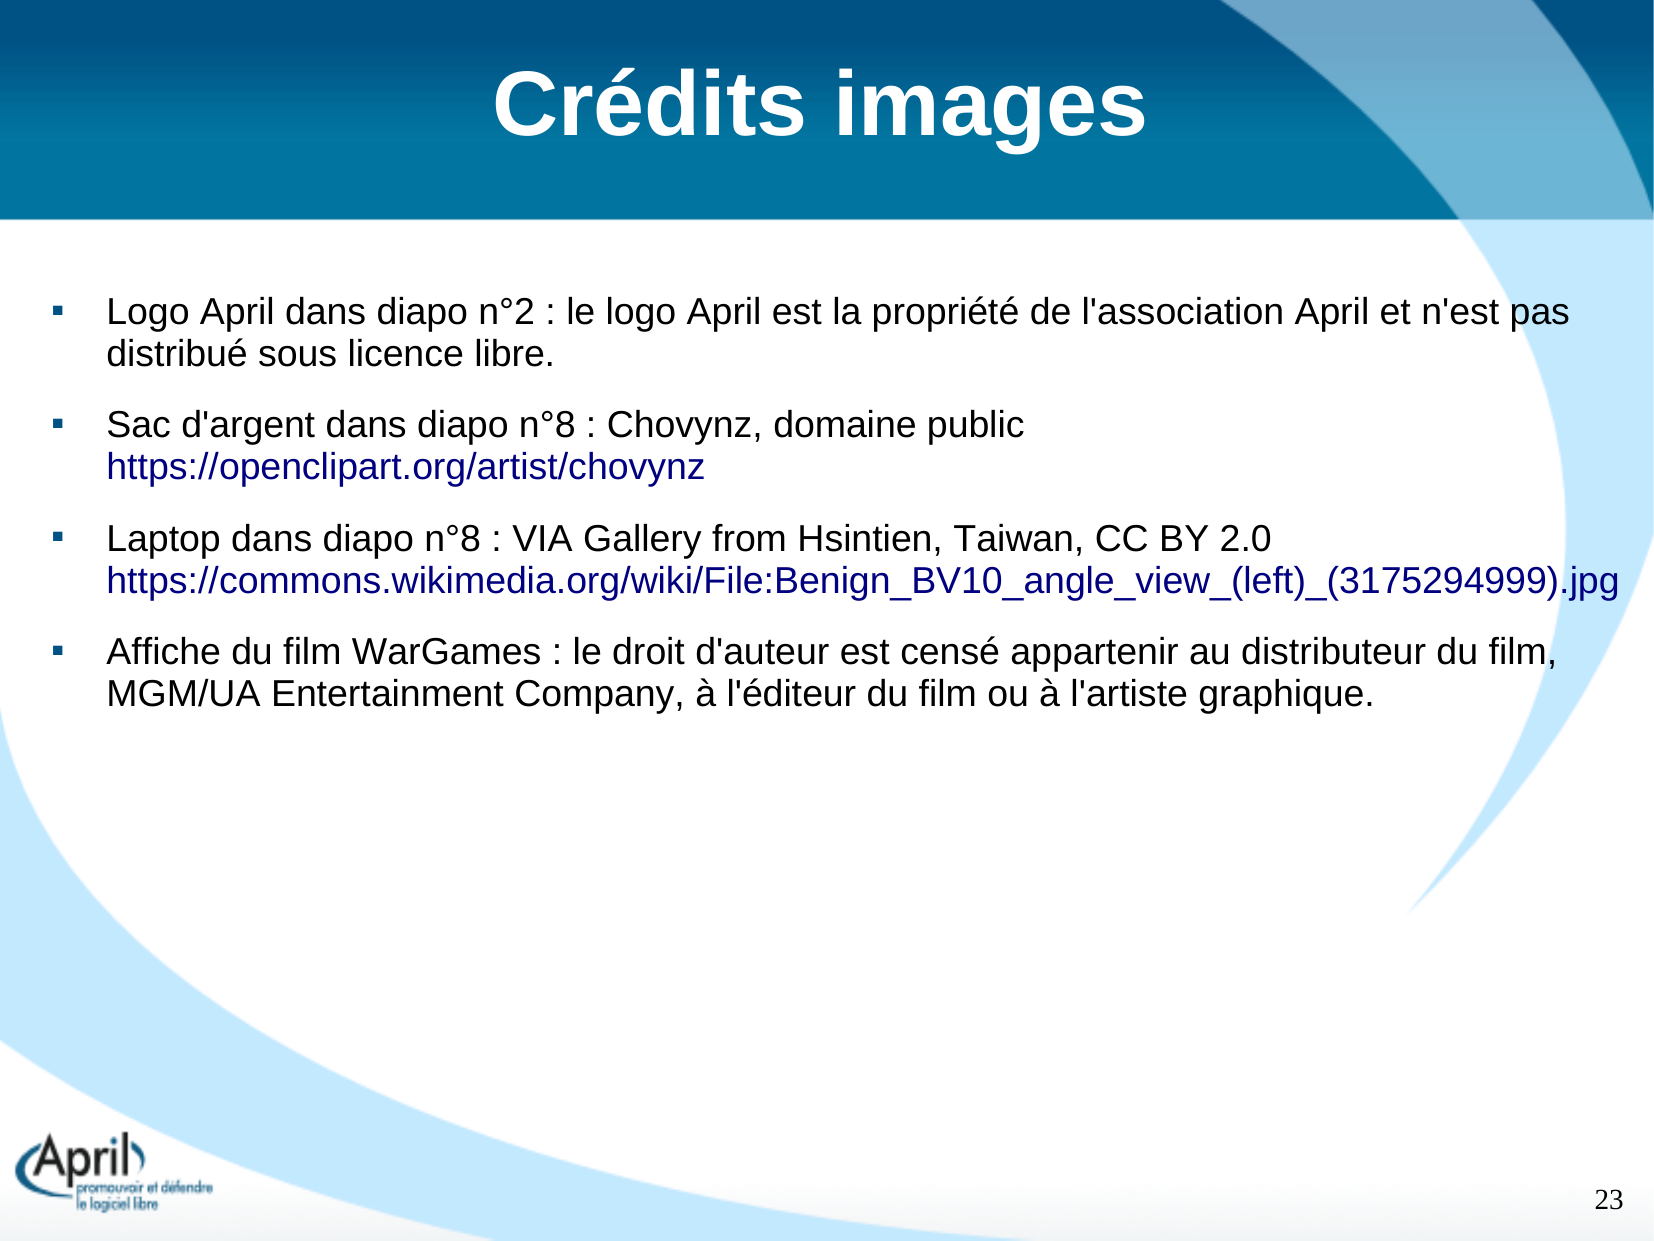

# Crédits images
Logo April dans diapo n°2 : le logo April est la propriété de l'association April et n'est pas distribué sous licence libre.
Sac d'argent dans diapo n°8 : Chovynz, domaine public https://openclipart.org/artist/chovynz
Laptop dans diapo n°8 : VIA Gallery from Hsintien, Taiwan, CC BY 2.0 https://commons.wikimedia.org/wiki/File:Benign_BV10_angle_view_(left)_(3175294999).jpg
Affiche du film WarGames : le droit d'auteur est censé appartenir au distributeur du film, MGM/UA Entertainment Company, à l'éditeur du film ou à l'artiste graphique.
23